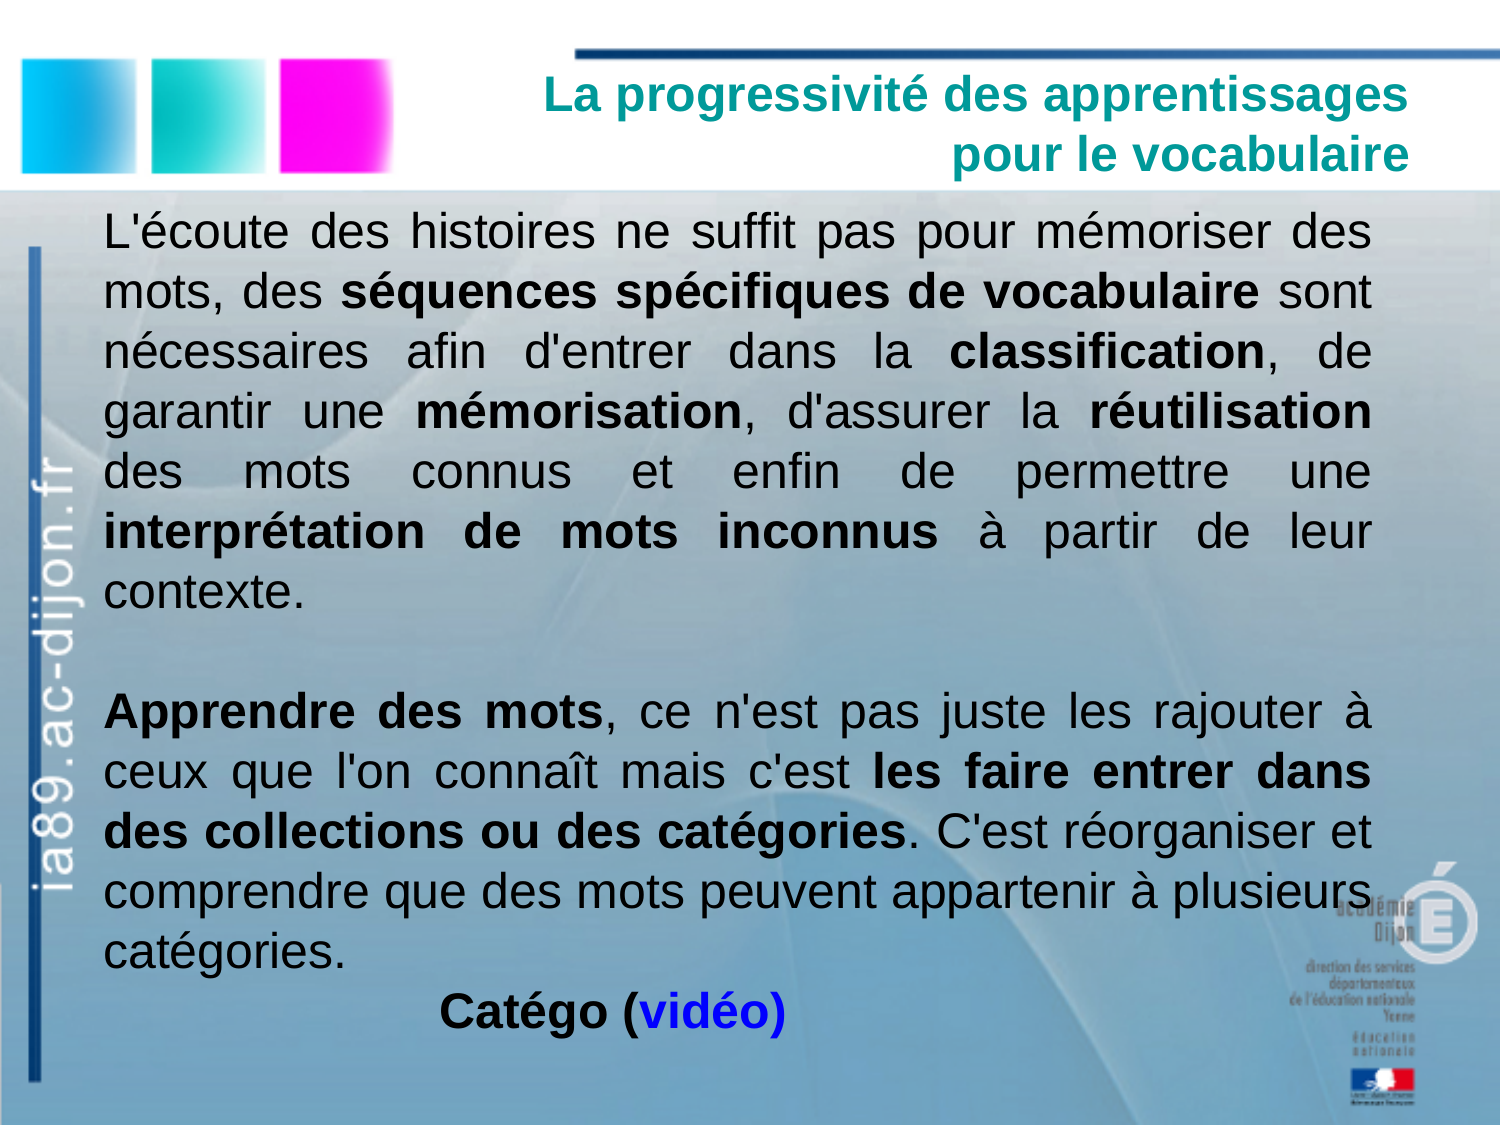

# La progressivité des apprentissages pour le vocabulaire
L'écoute des histoires ne suffit pas pour mémoriser des mots, des séquences spécifiques de vocabulaire sont nécessaires afin d'entrer dans la classification, de garantir une mémorisation, d'assurer la réutilisation des mots connus et enfin de permettre une interprétation de mots inconnus à partir de leur contexte.
Apprendre des mots, ce n'est pas juste les rajouter à ceux que l'on connaît mais c'est les faire entrer dans des collections ou des catégories. C'est réorganiser et comprendre que des mots peuvent appartenir à plusieurs catégories.
 Catégo (vidéo)